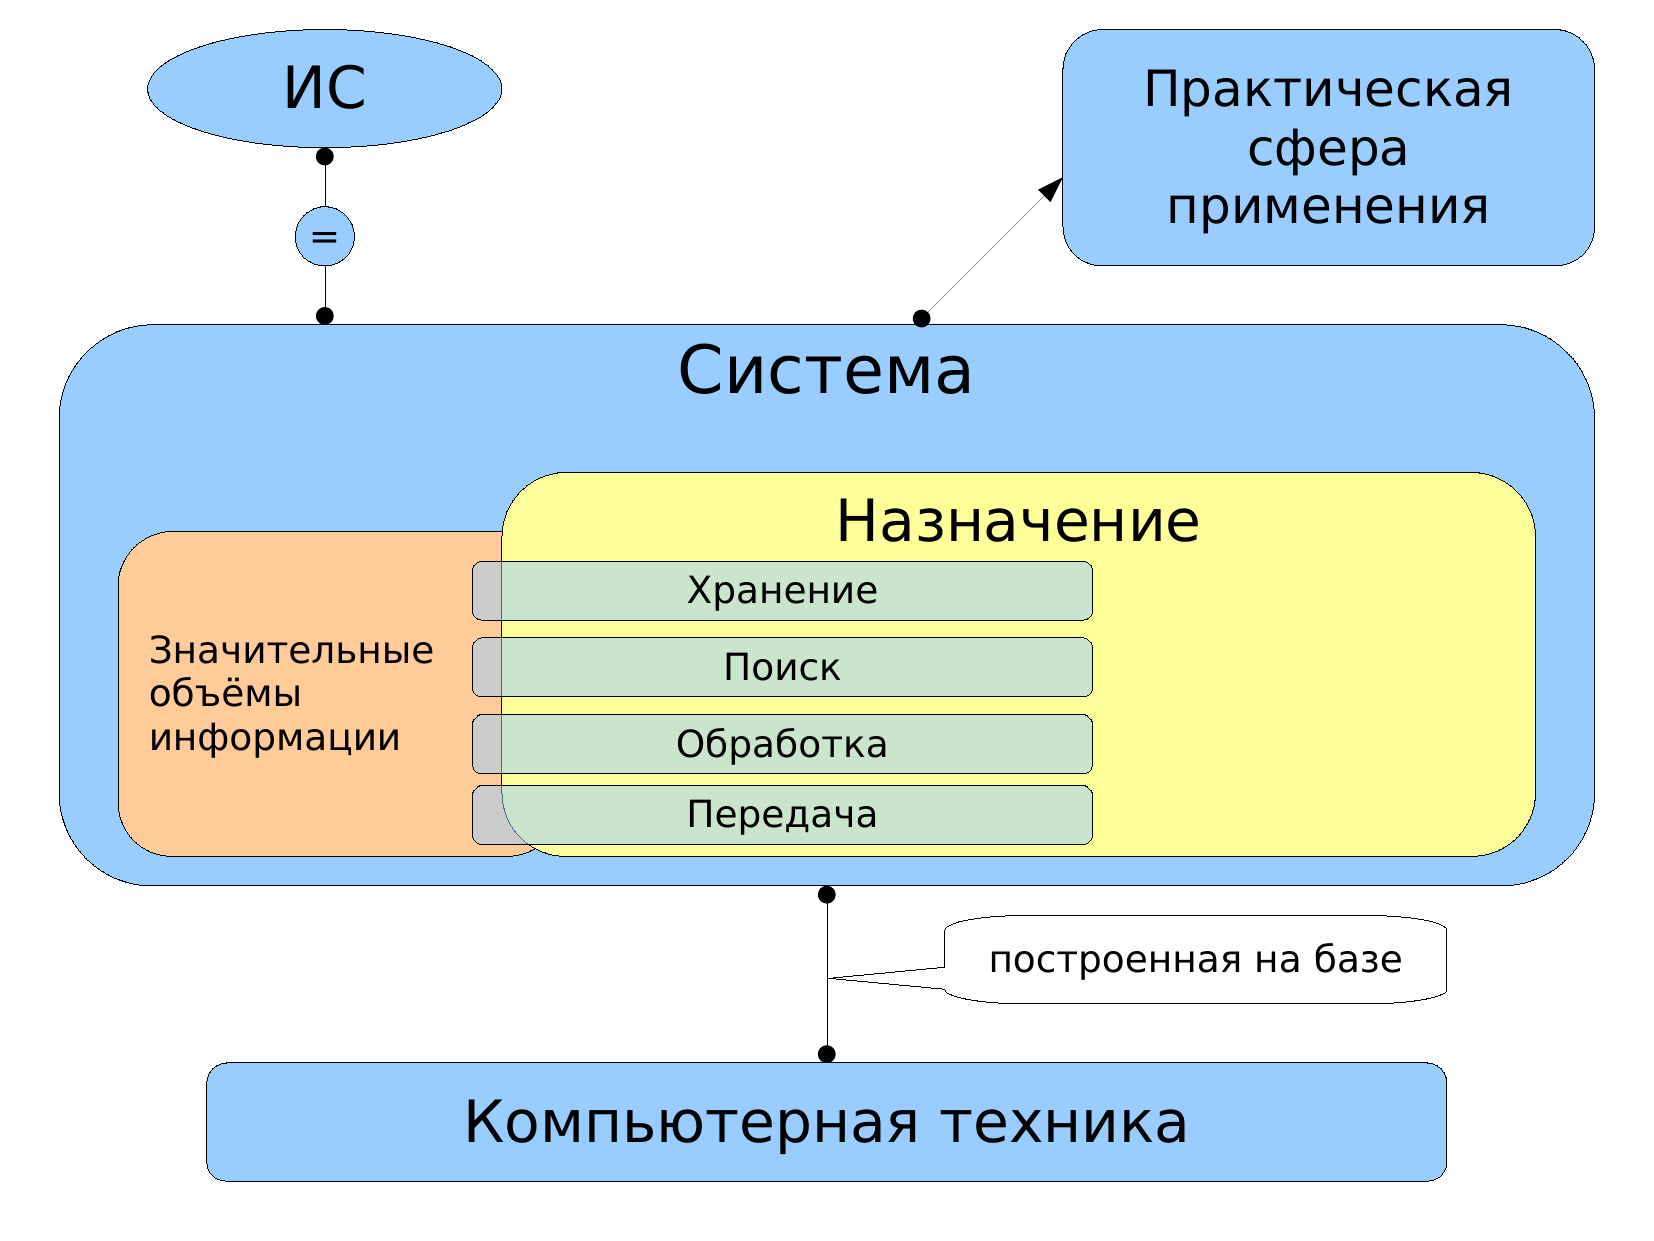

ИС
Практическая
сфера
применения
=
Система
Назначение
Хранение
Поиск
Обработка
Передача
Значительные
объёмы
информации
построенная на базе
Компьютерная техника